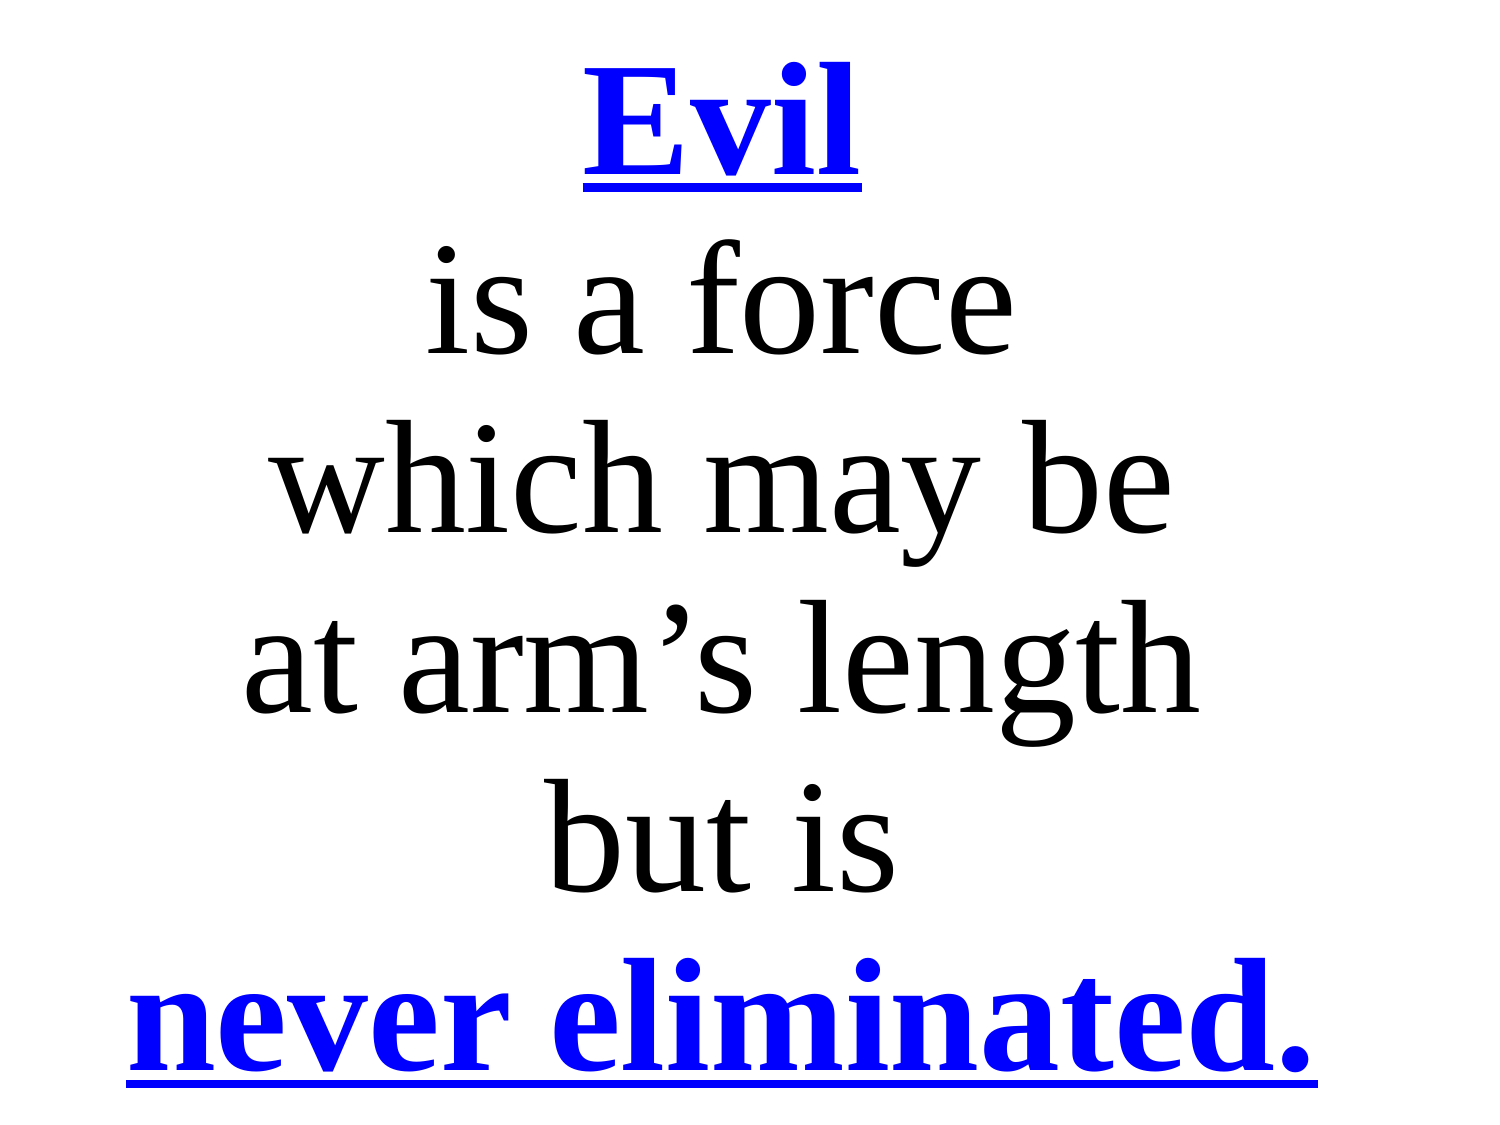

# Evil is a force which may be at arm’s length but is never eliminated.